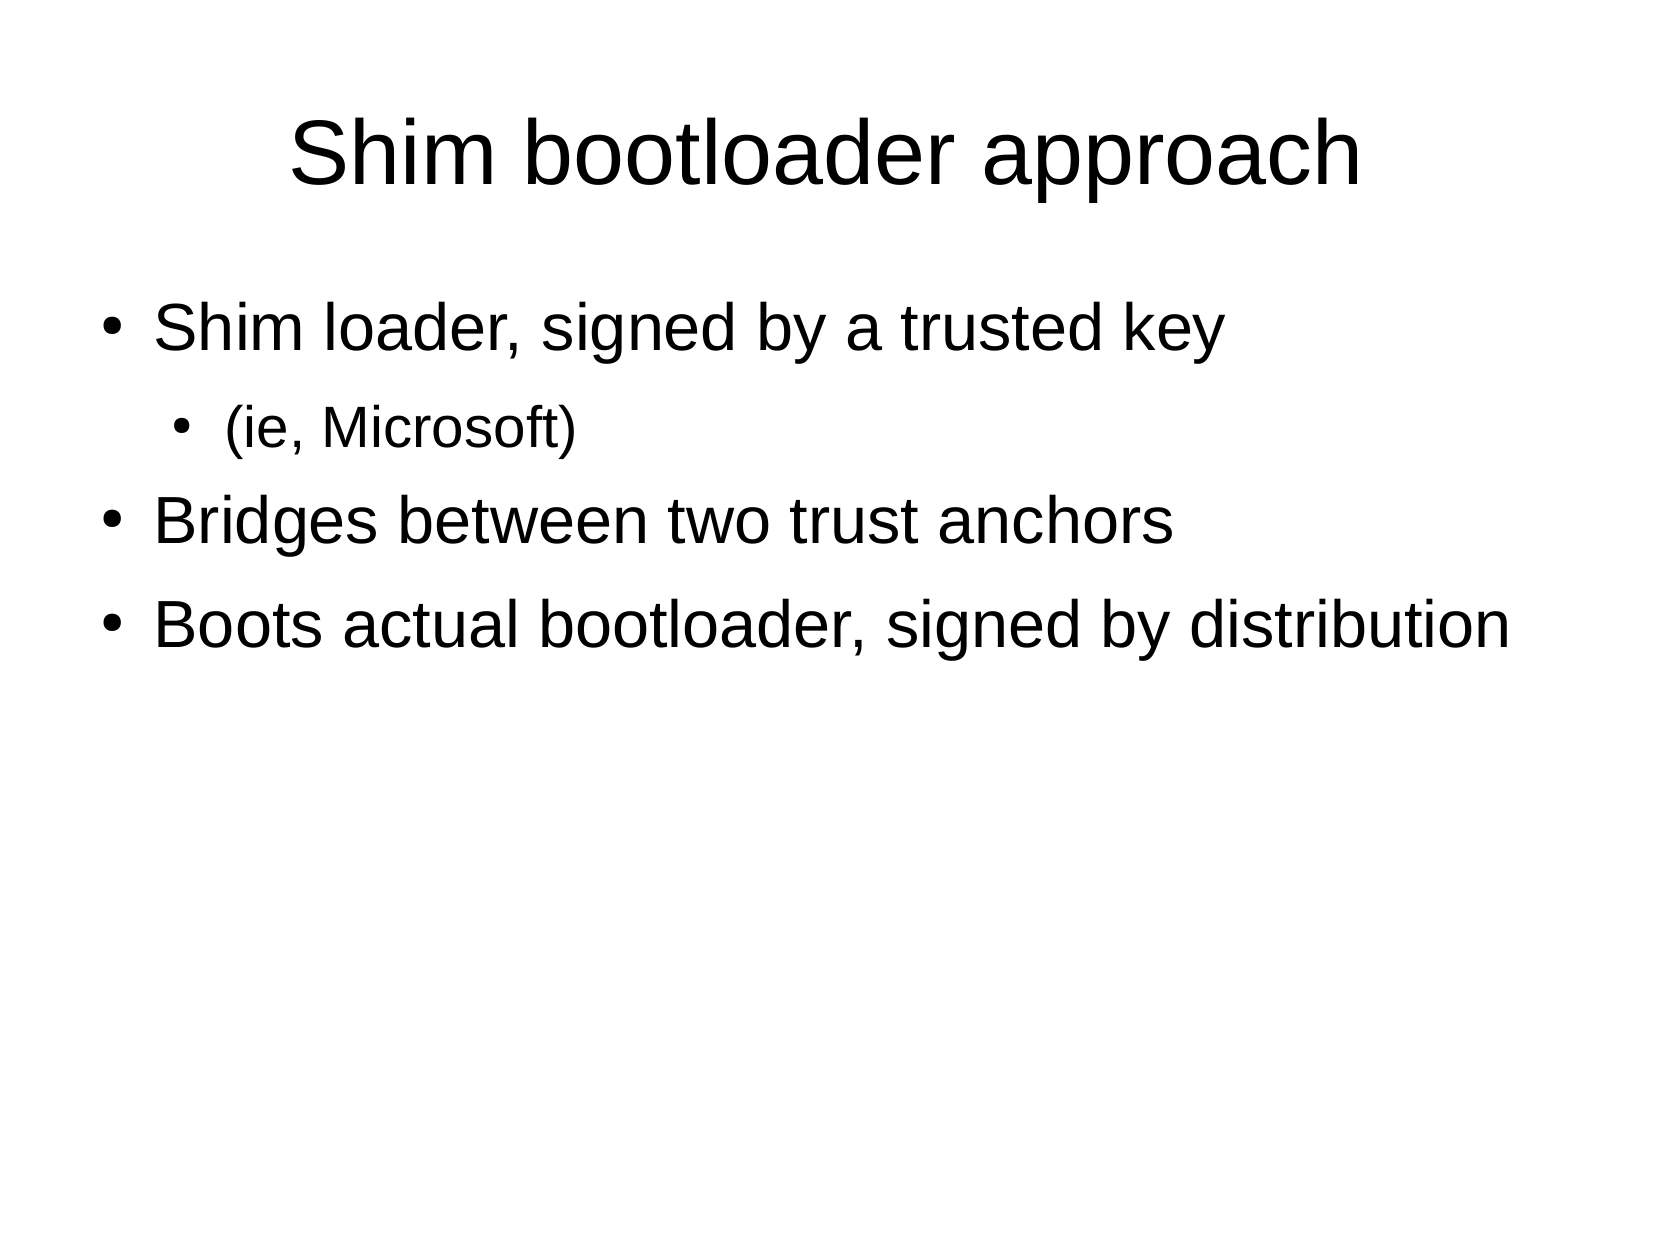

# Shim bootloader approach
Shim loader, signed by a trusted key
(ie, Microsoft)
Bridges between two trust anchors
Boots actual bootloader, signed by distribution